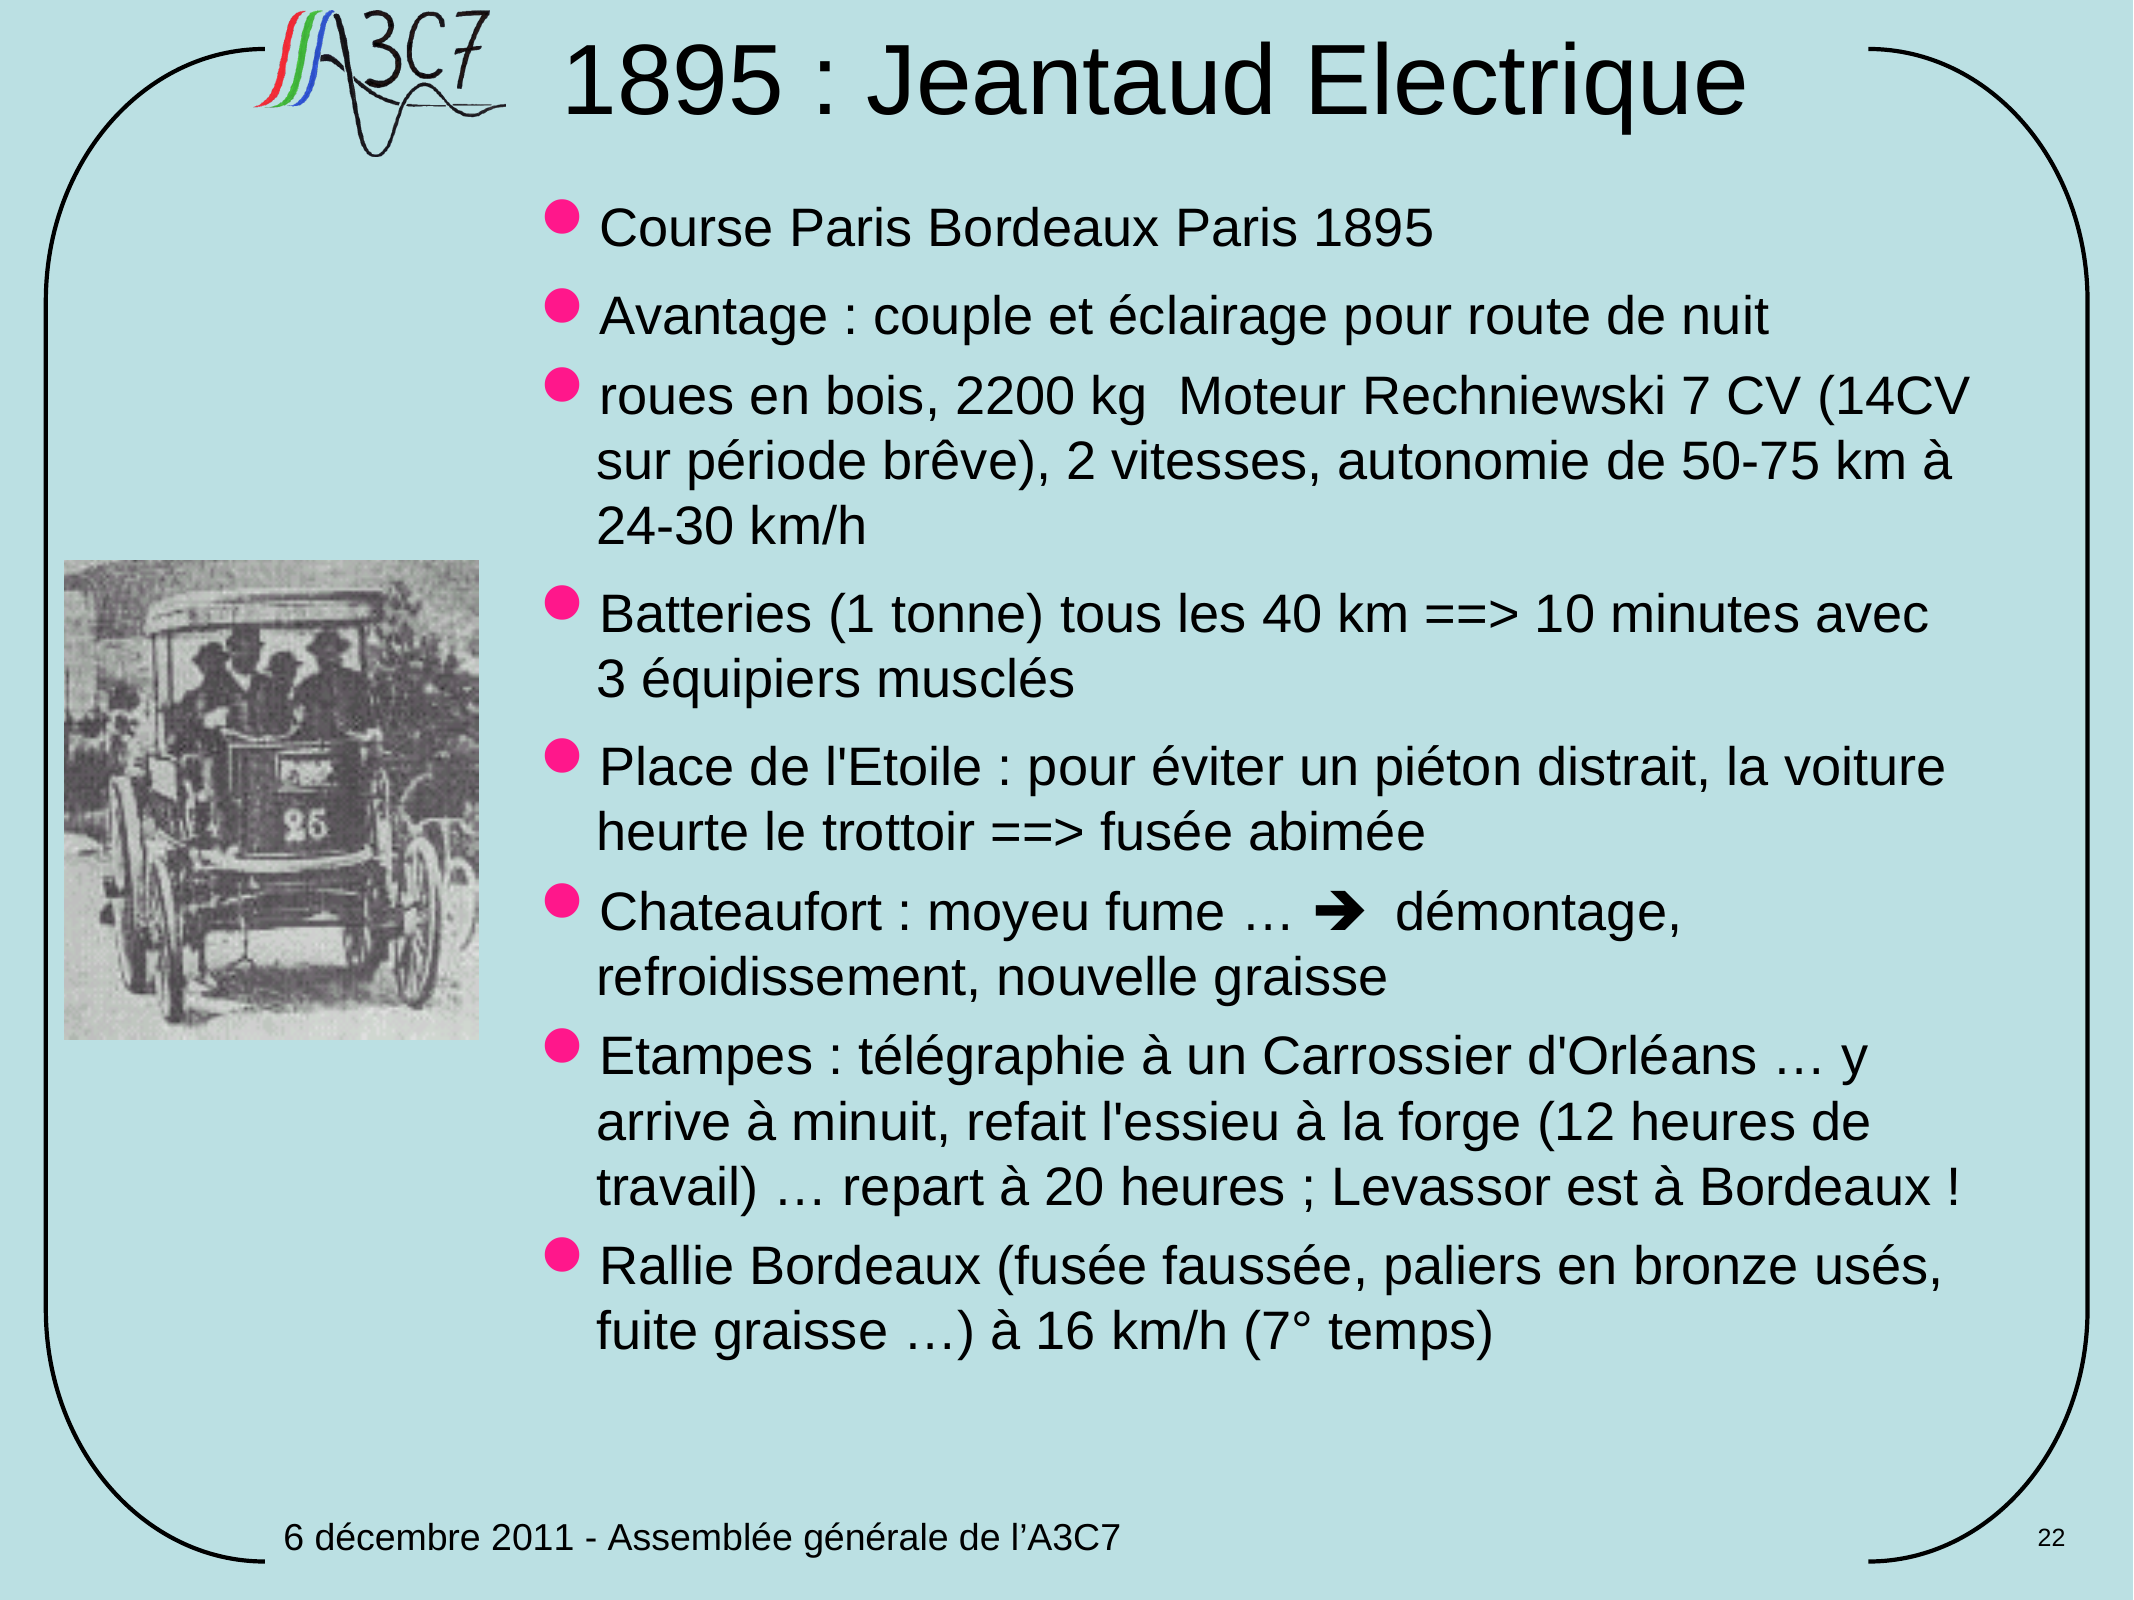

# 1895 : Jeantaud Electrique
Course Paris Bordeaux Paris 1895
Avantage : couple et éclairage pour route de nuit
roues en bois, 2200 kg Moteur Rechniewski 7 CV (14CV sur période brêve), 2 vitesses, autonomie de 50-75 km à 24-30 km/h
Batteries (1 tonne) tous les 40 km ==> 10 minutes avec 3 équipiers musclés
Place de l'Etoile : pour éviter un piéton distrait, la voiture heurte le trottoir ==> fusée abimée
Chateaufort : moyeu fume …  démontage, refroidissement, nouvelle graisse
Etampes : télégraphie à un Carrossier d'Orléans … y arrive à minuit, refait l'essieu à la forge (12 heures de travail) … repart à 20 heures ; Levassor est à Bordeaux !
Rallie Bordeaux (fusée faussée, paliers en bronze usés, fuite graisse …) à 16 km/h (7° temps)
6 décembre 2011 - Assemblée générale de l’A3C7
22